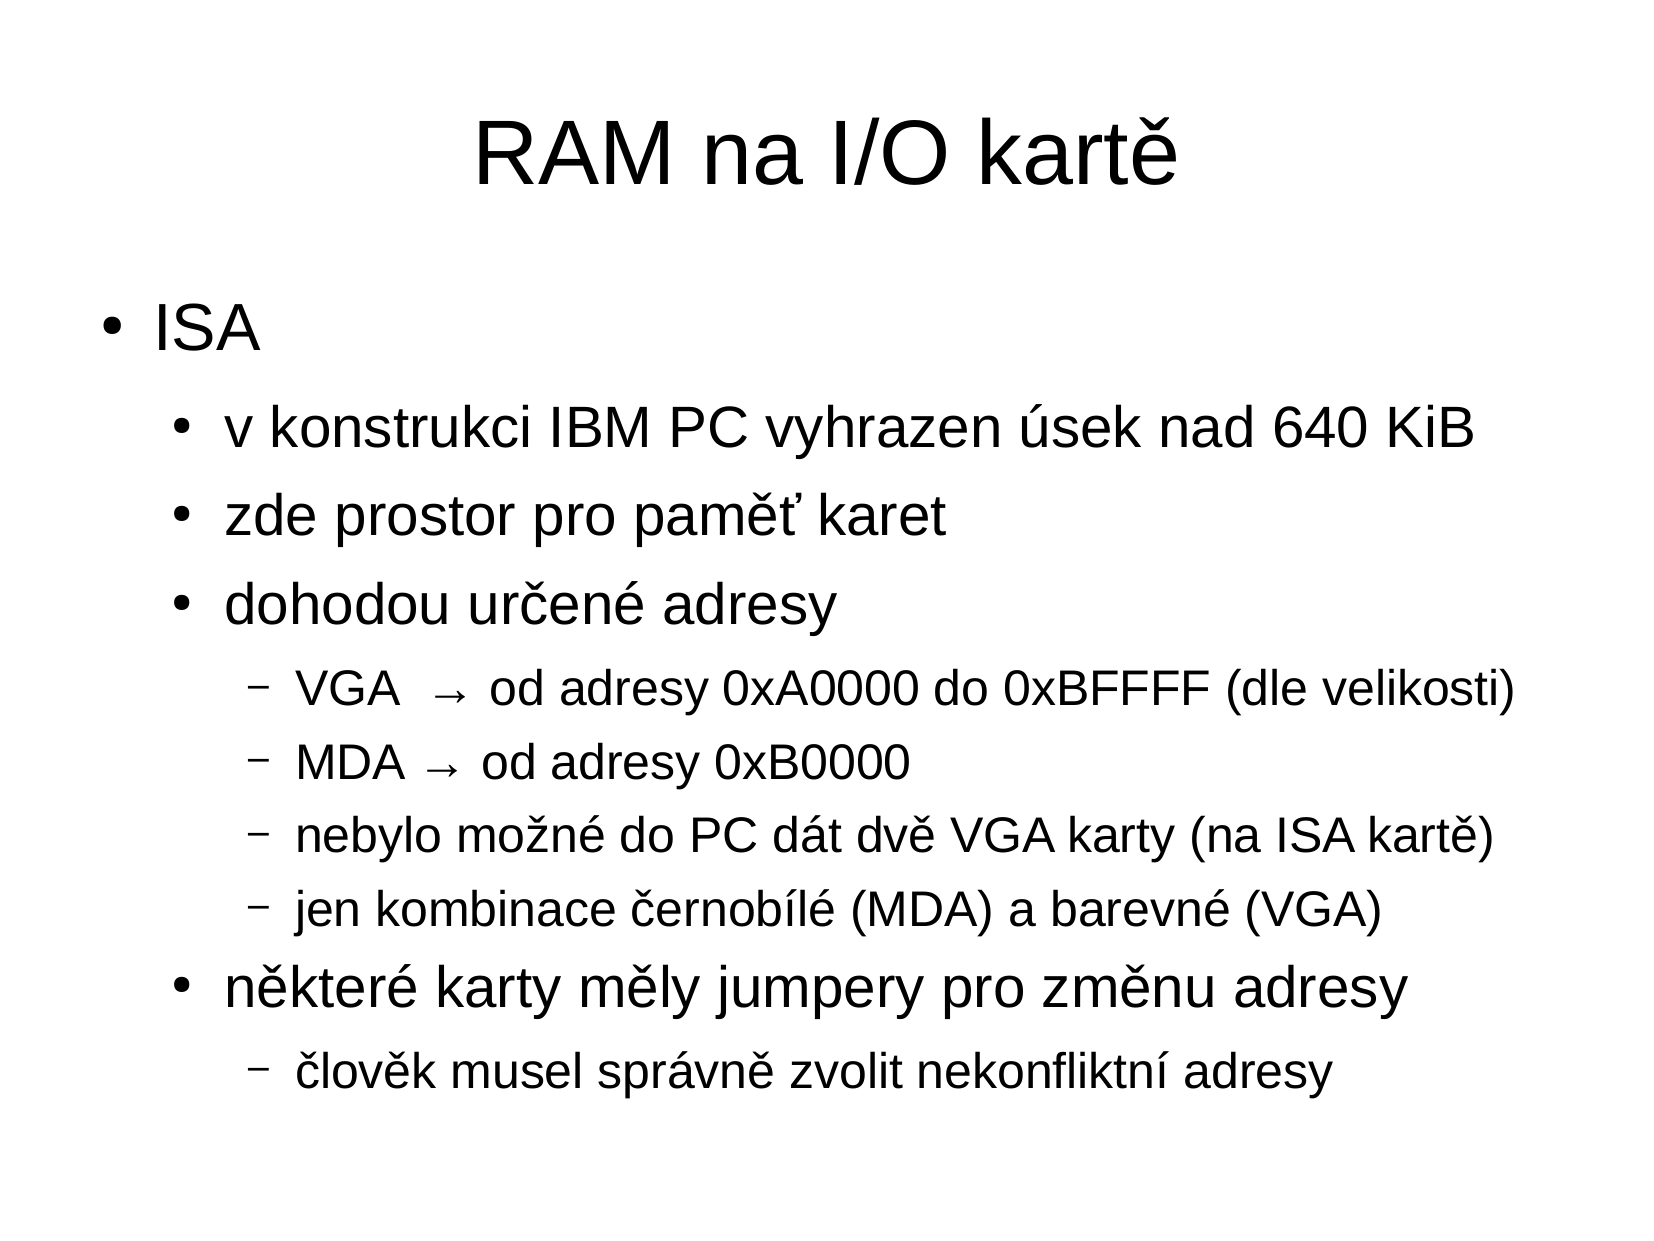

# RAM na I/O kartě
ISA
v konstrukci IBM PC vyhrazen úsek nad 640 KiB
zde prostor pro paměť karet
dohodou určené adresy
VGA → od adresy 0xA0000 do 0xBFFFF (dle velikosti)
MDA → od adresy 0xB0000
nebylo možné do PC dát dvě VGA karty (na ISA kartě)
jen kombinace černobílé (MDA) a barevné (VGA)
některé karty měly jumpery pro změnu adresy
člověk musel správně zvolit nekonfliktní adresy